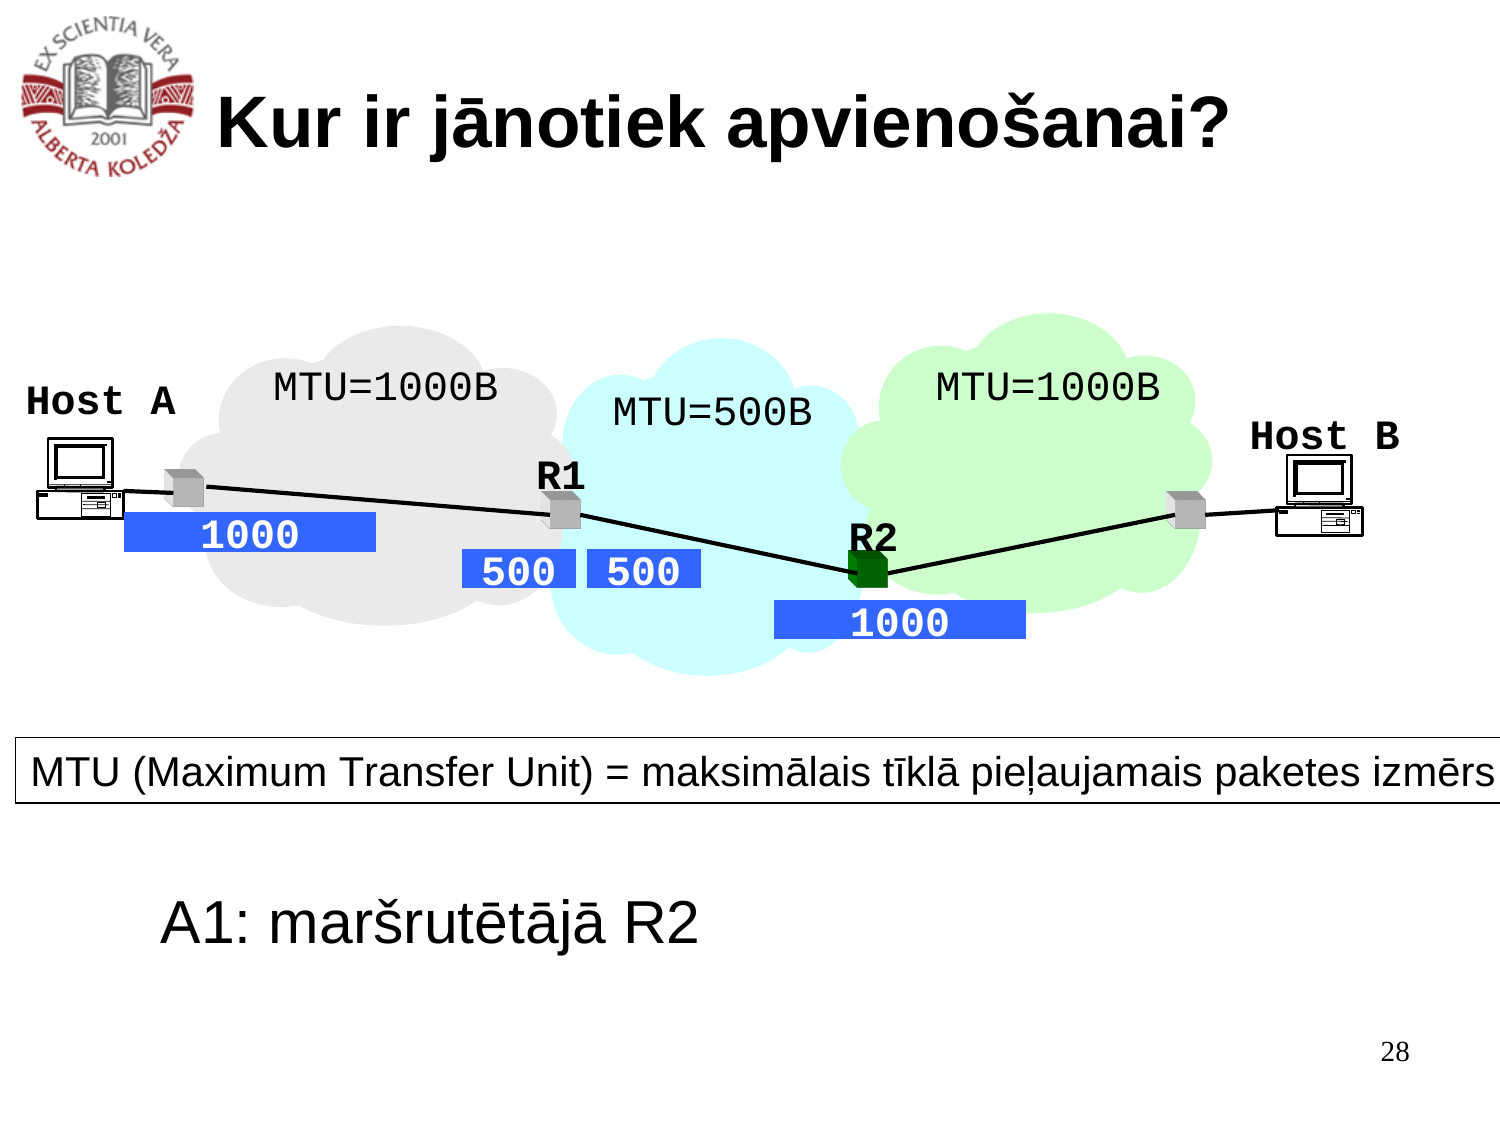

# Kur ir jānotiek apvienošanai?
MTU=1000B
MTU=1000B
Host A
MTU=500B
Host B
R1
R2
1000
500
500
1000
MTU (Maximum Transfer Unit) = maksimālais tīklā pieļaujamais paketes izmērs
A1: maršrutētājā R2